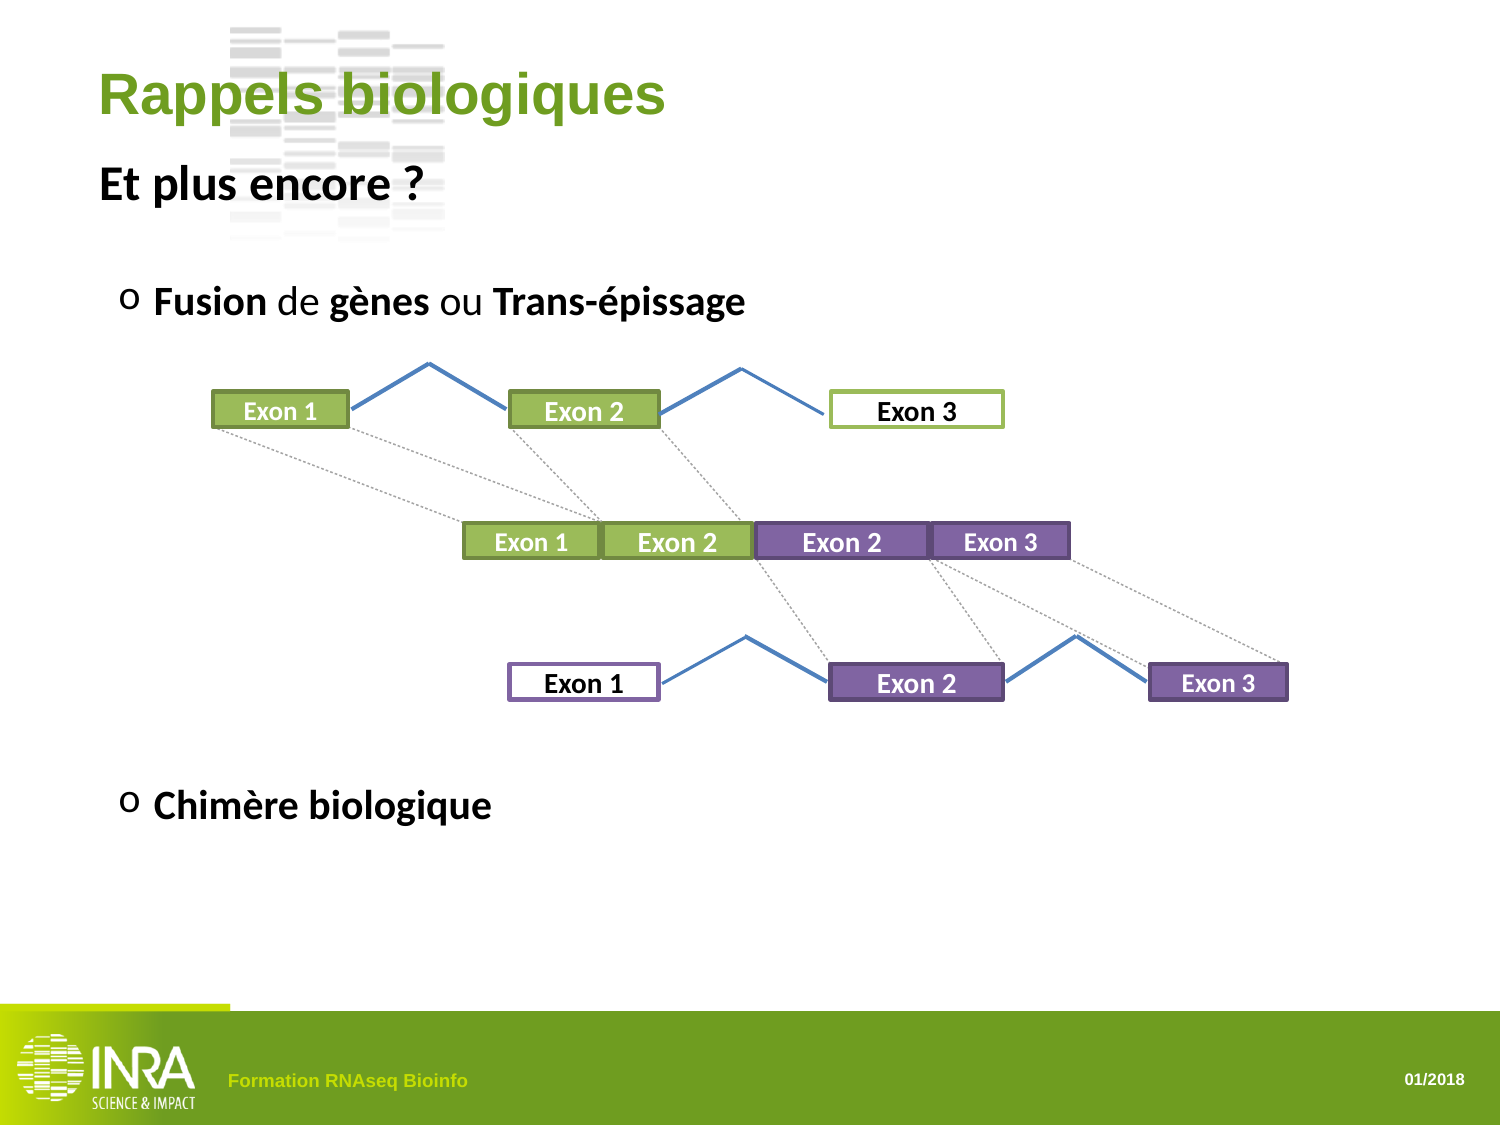

Rappels biologiques
Et plus encore ?
Fusion de gènes ou Trans-épissage
Intron 1
Exon 1
Exon 2
Exon 3
Exon 1
Exon 2
Exon 2
Exon 3
Exon 1
Exon 2
Exon 3
Chimère biologique